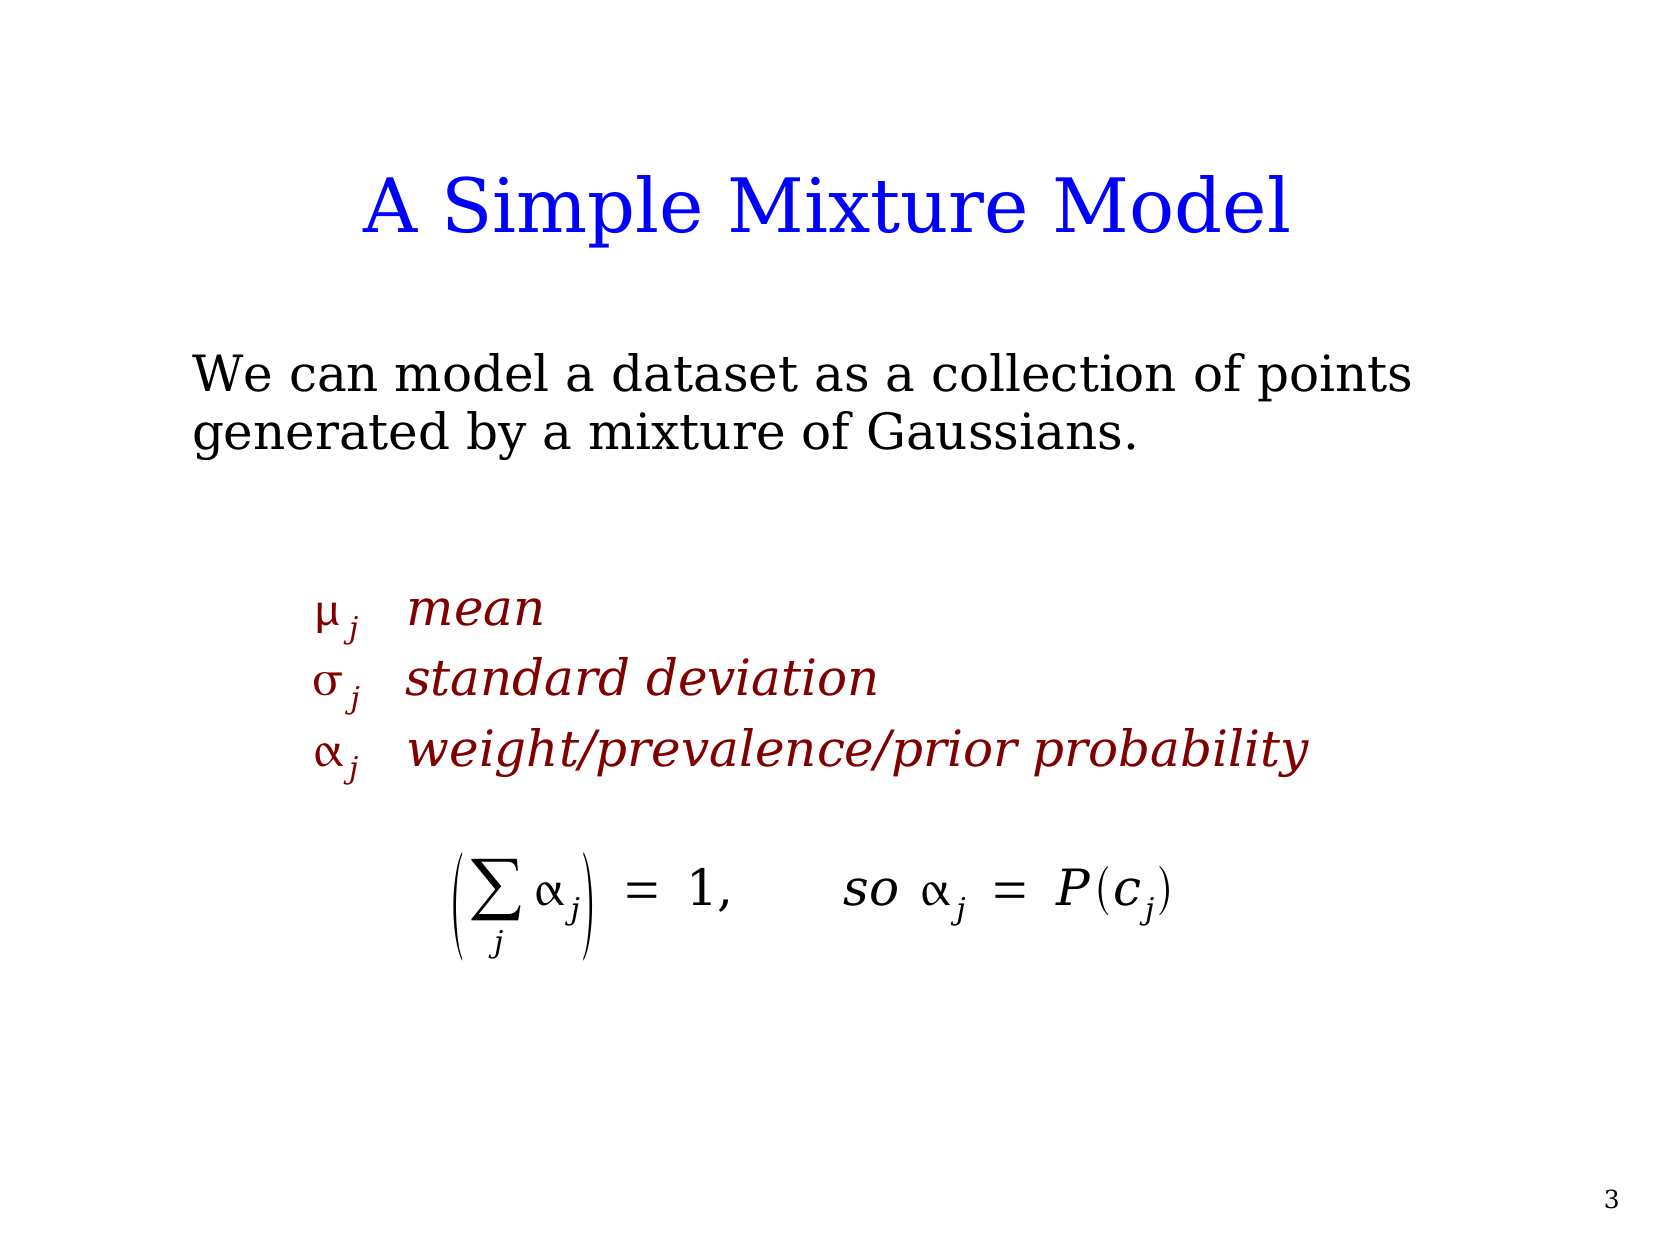

# A Simple Mixture Model
We can model a dataset as a collection of points generated by a mixture of Gaussians.